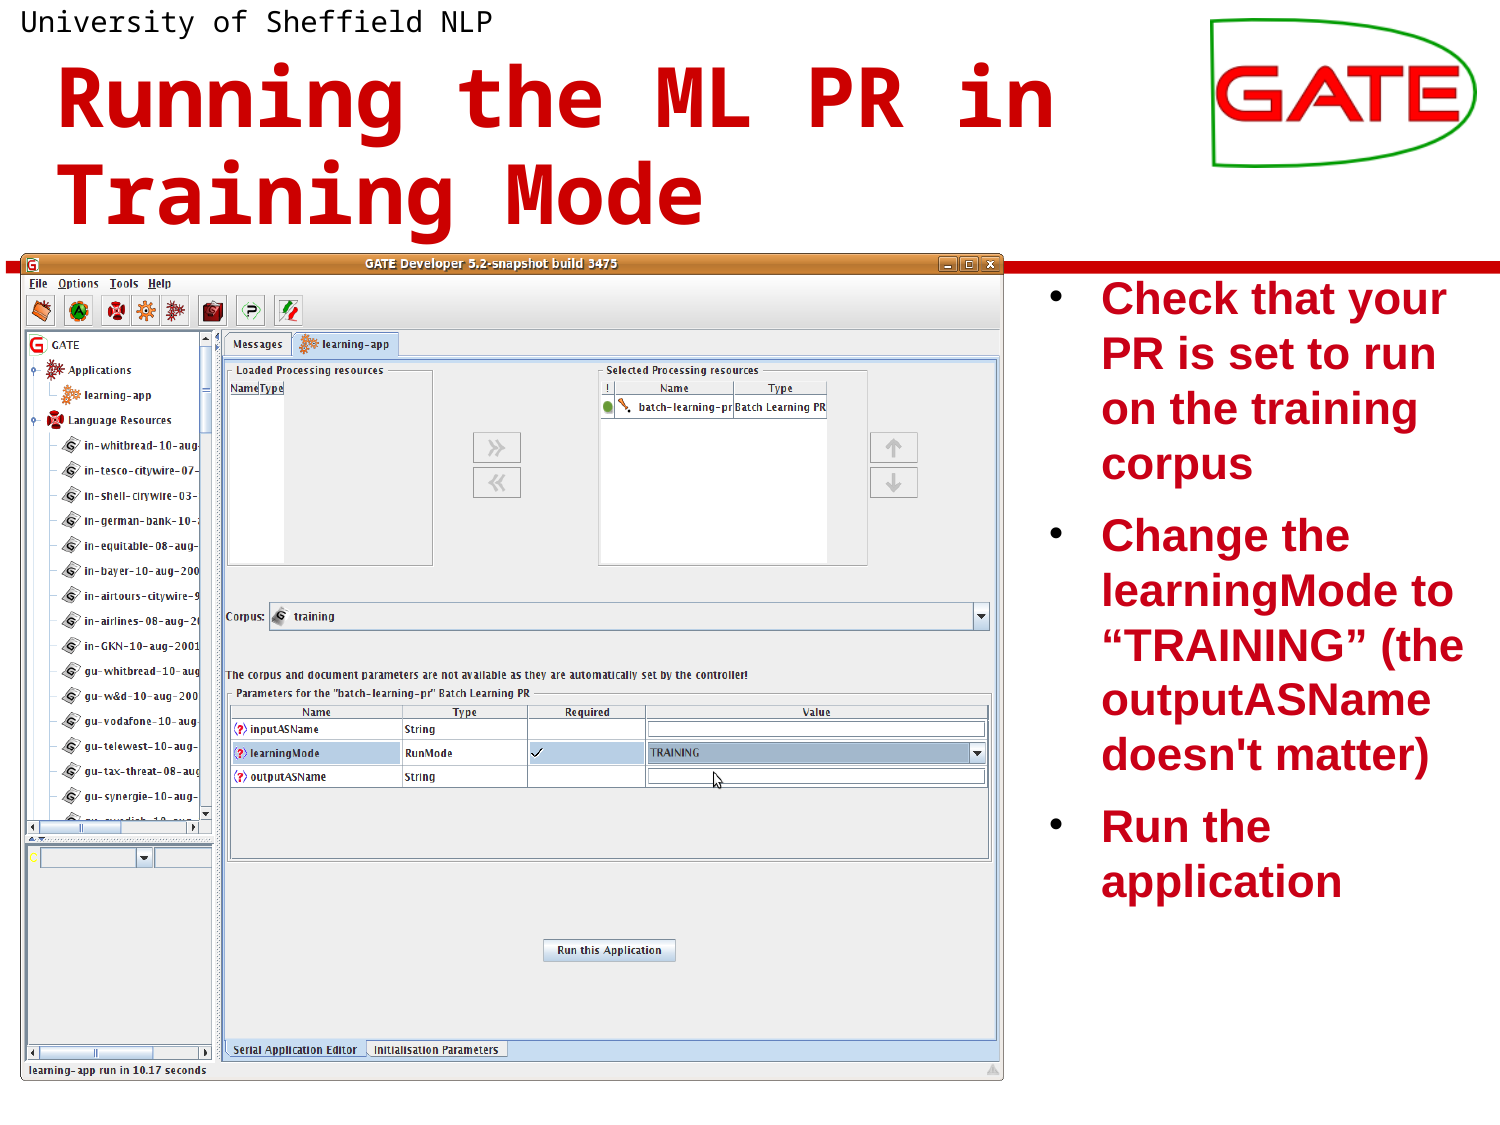

# Running the ML PR in Training Mode
Check that your PR is set to run on the training corpus
Change the learningMode to “TRAINING” (the outputASName doesn't matter)
Run the application